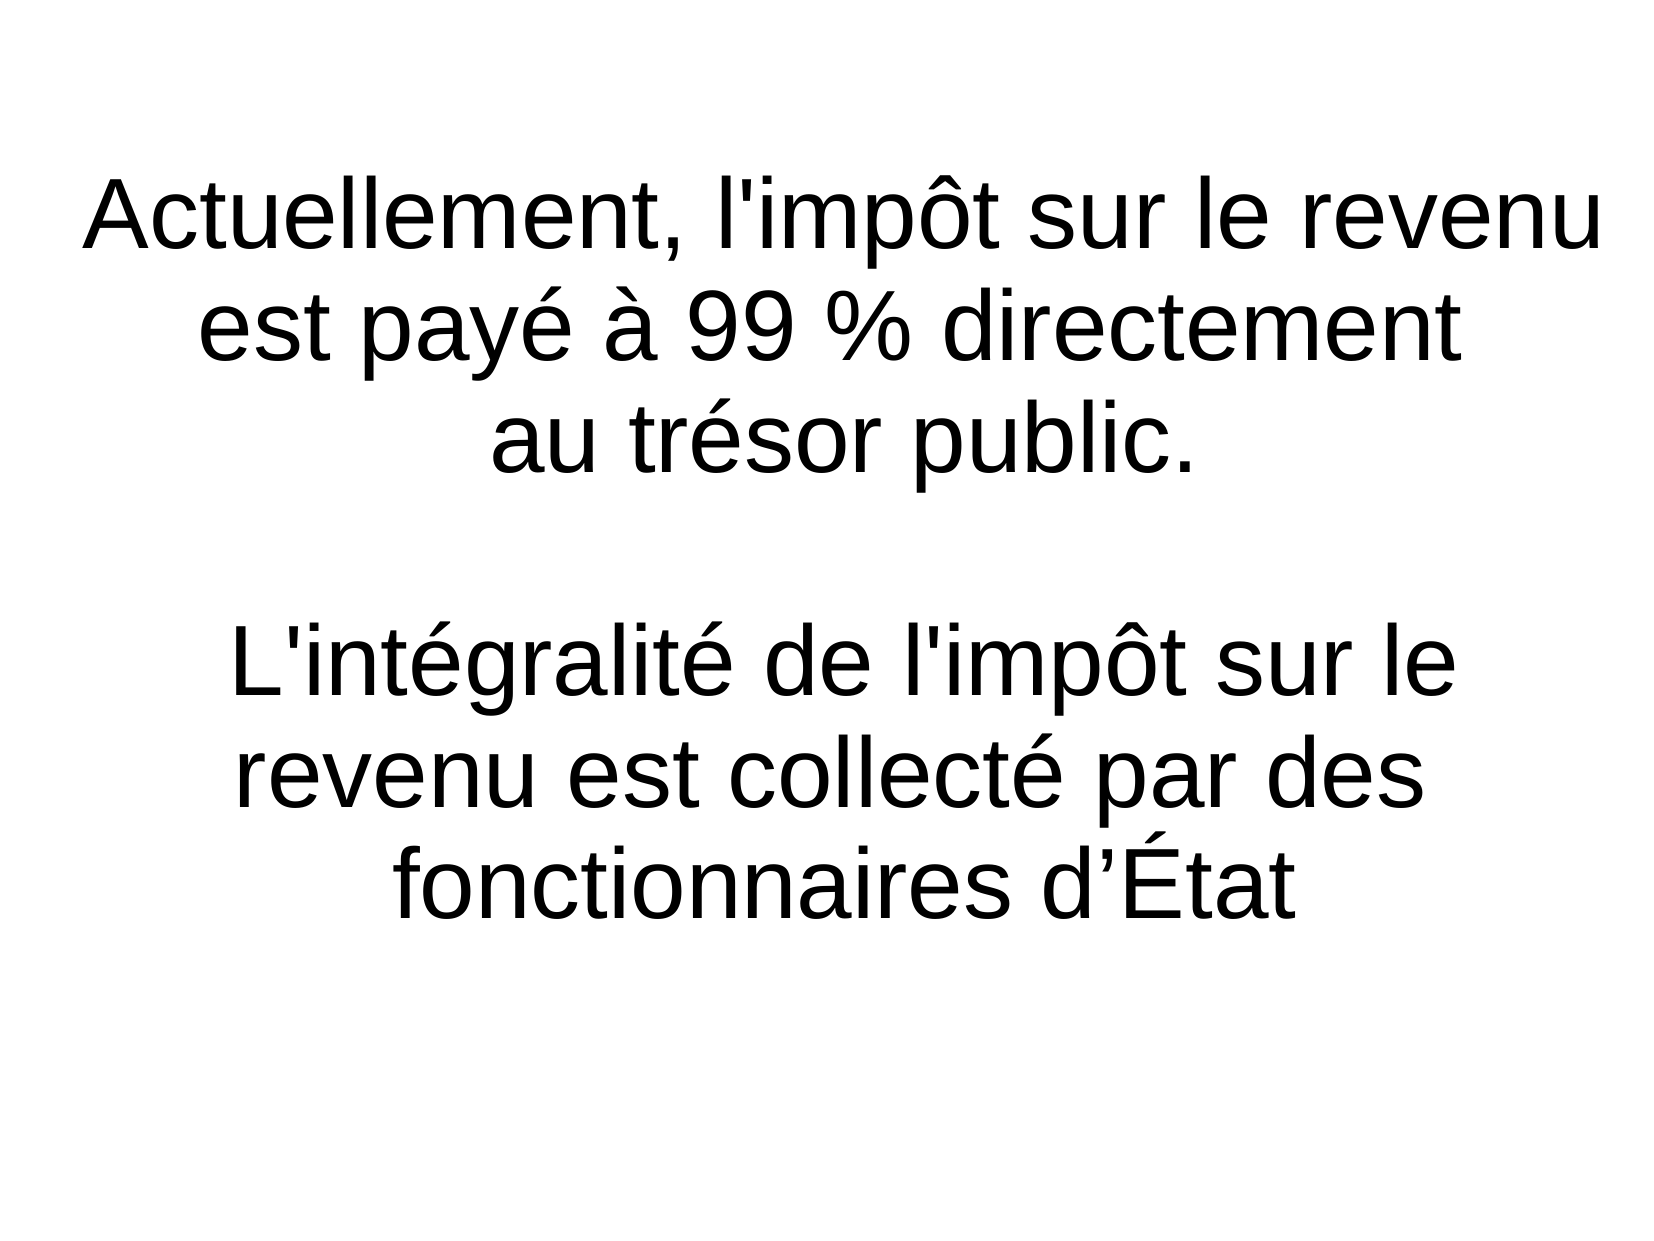

# Actuellement, l'impôt sur le revenu est payé à 99 % directement au trésor public. L'intégralité de l'impôt sur le revenu est collecté par des fonctionnaires d’État